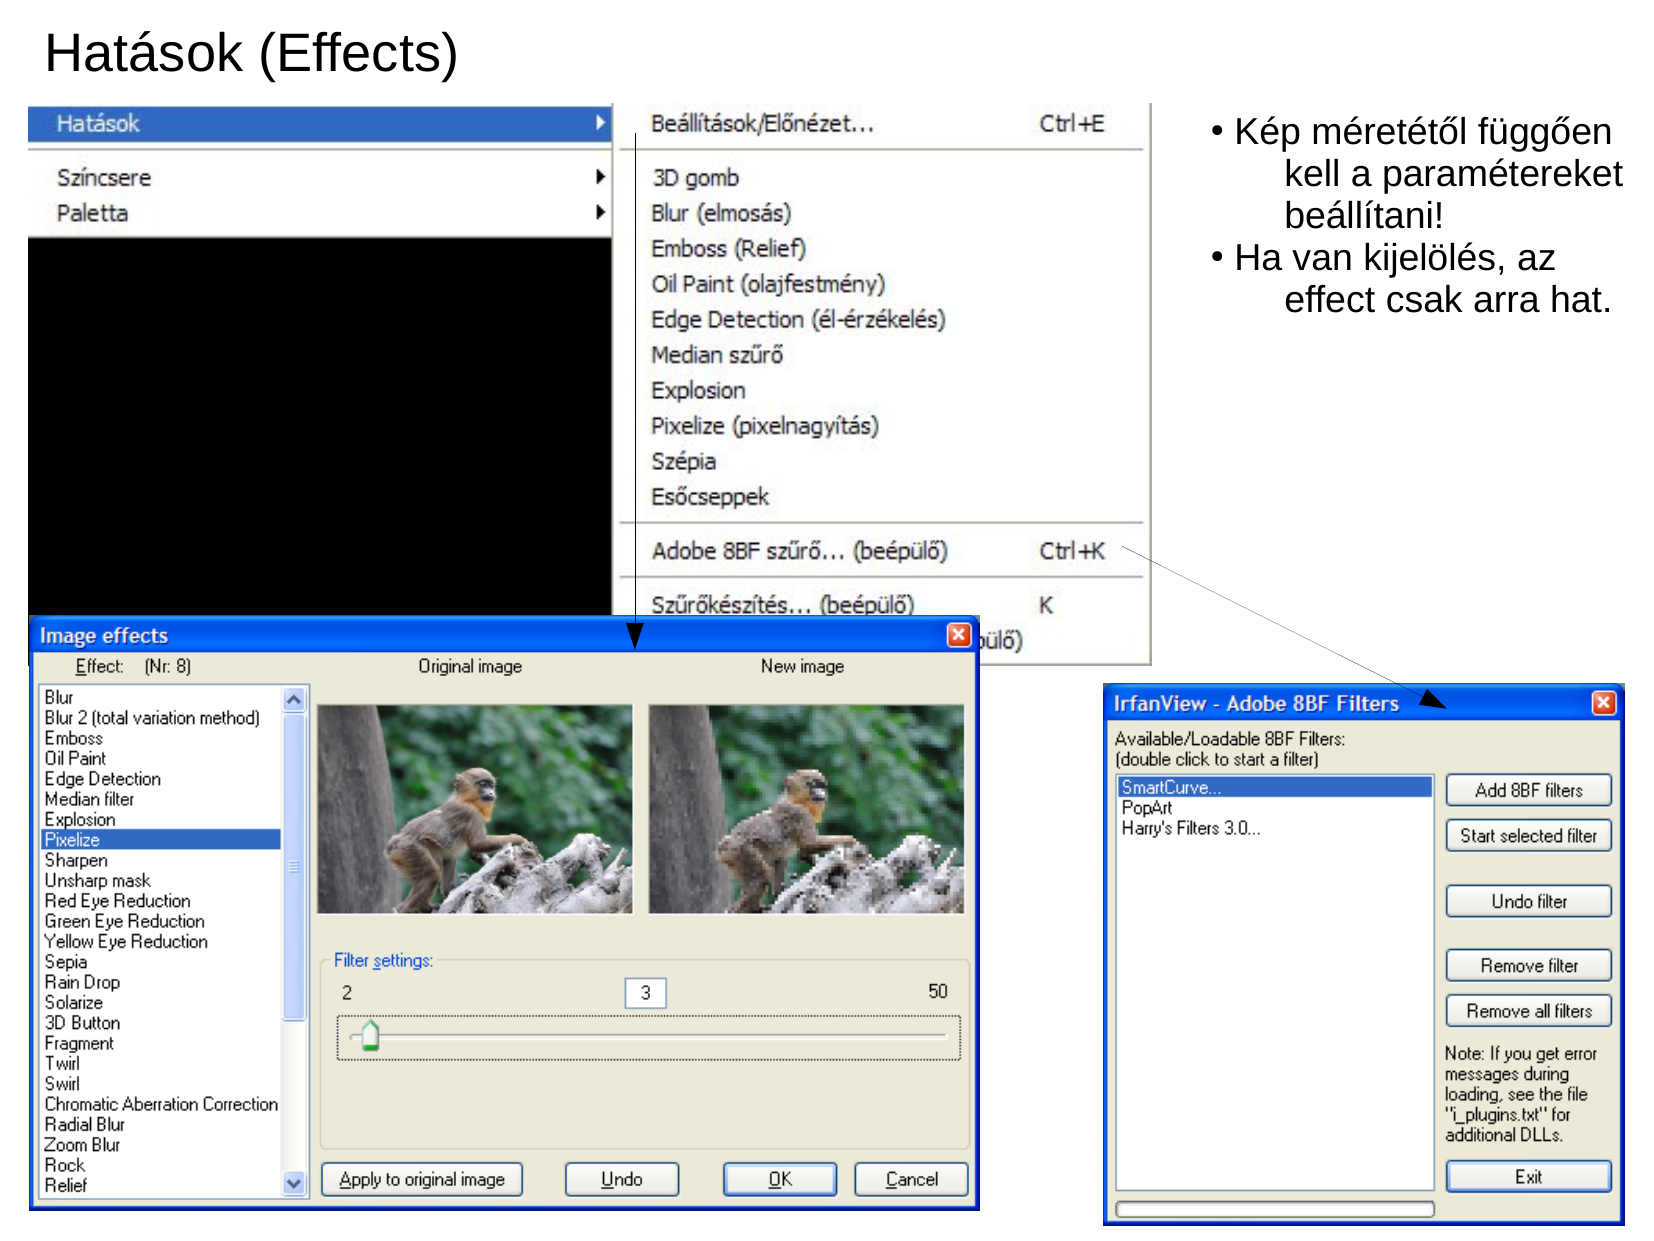

Hatások (Effects)
 Kép méretétől függően
	kell a paramétereket
	beállítani!
 Ha van kijelölés, az
	effect csak arra hat.